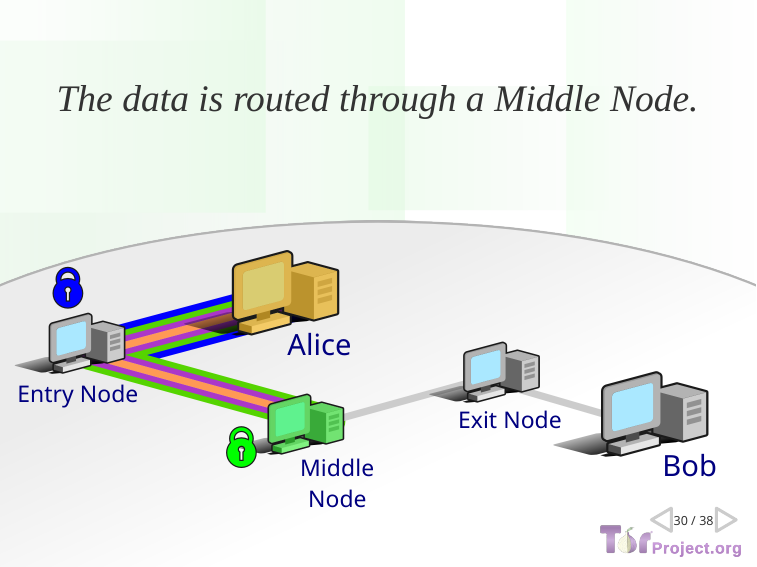

The data is routed through a Middle Node.
Alice
Entry Node
Exit Node
Bob
Middle Node